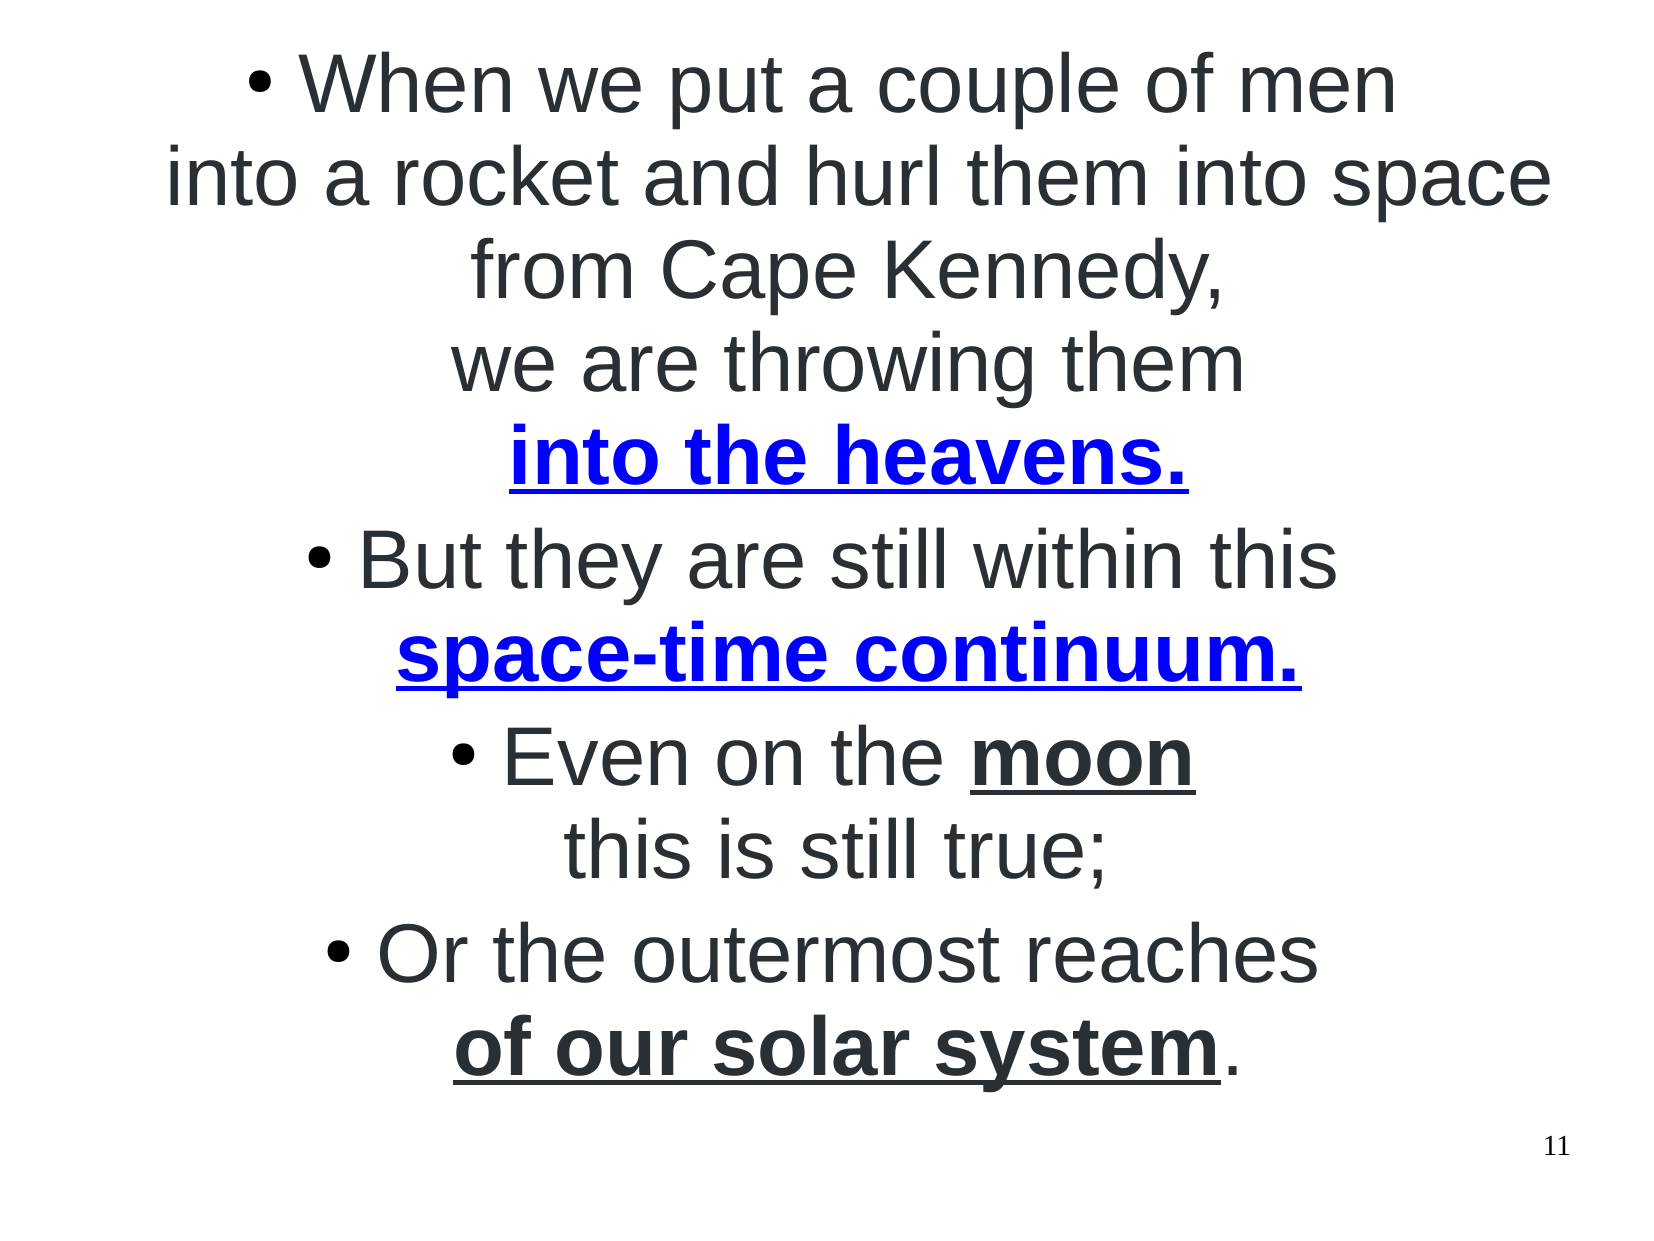

# When we put a couple of men into a rocket and hurl them into space from Cape Kennedy, we are throwing them into the heavens.
But they are still within this
space-time continuum.
Even on the moon
this is still true;
Or the outermost reaches
of our solar system.
11